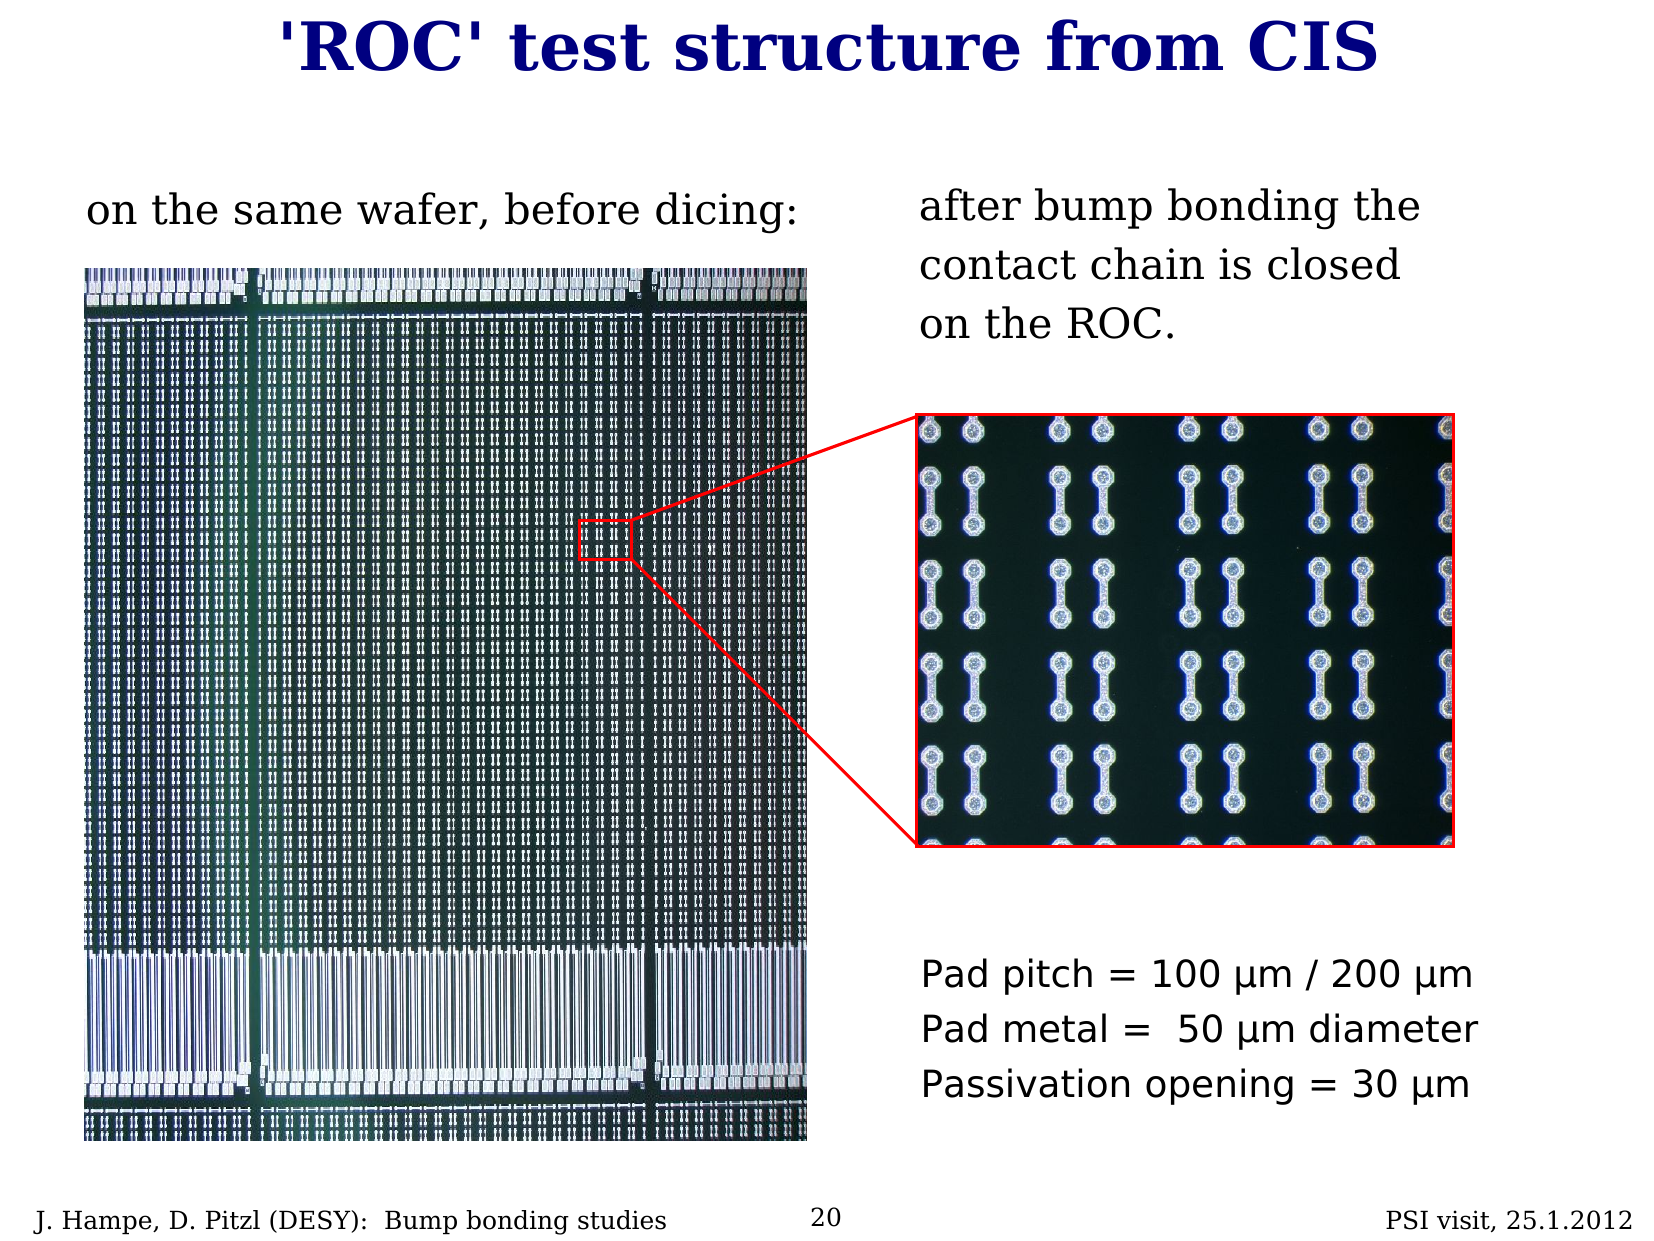

# 'ROC' test structure from CIS
after bump bonding the
contact chain is closed
on the ROC.
on the same wafer, before dicing:
Pad pitch = 100 µm / 200 µm
Pad metal = 50 µm diameter
Passivation opening = 30 µm